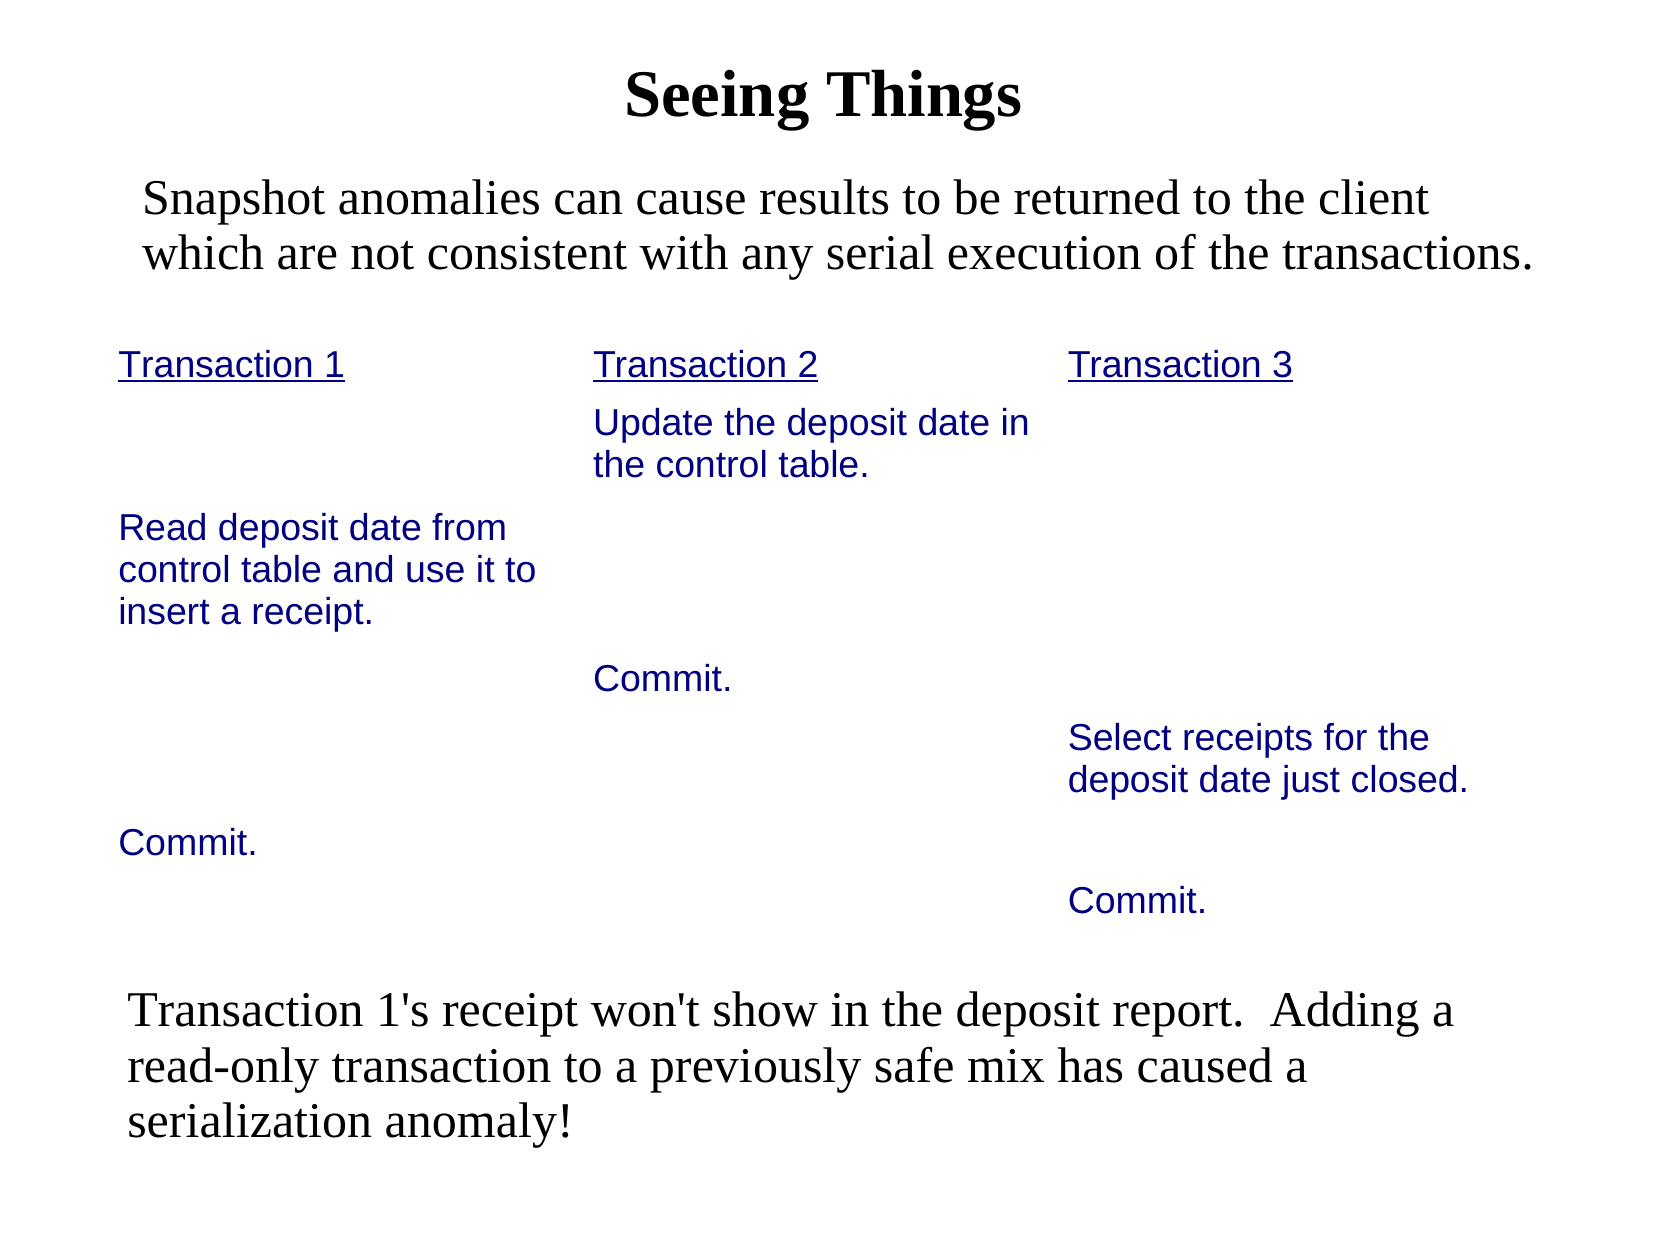

# Seeing Things
Snapshot anomalies can cause results to be returned to the client which are not consistent with any serial execution of the transactions.
| Transaction 1 | Transaction 2 | Transaction 3 |
| --- | --- | --- |
| | Update the deposit date in the control table. | |
| Read deposit date from control table and use it to insert a receipt. | | |
| | Commit. | |
| | | Select receipts for the deposit date just closed. |
| Commit. | | |
| | | Commit. |
Transaction 1's receipt won't show in the deposit report. Adding a read-only transaction to a previously safe mix has caused a serialization anomaly!